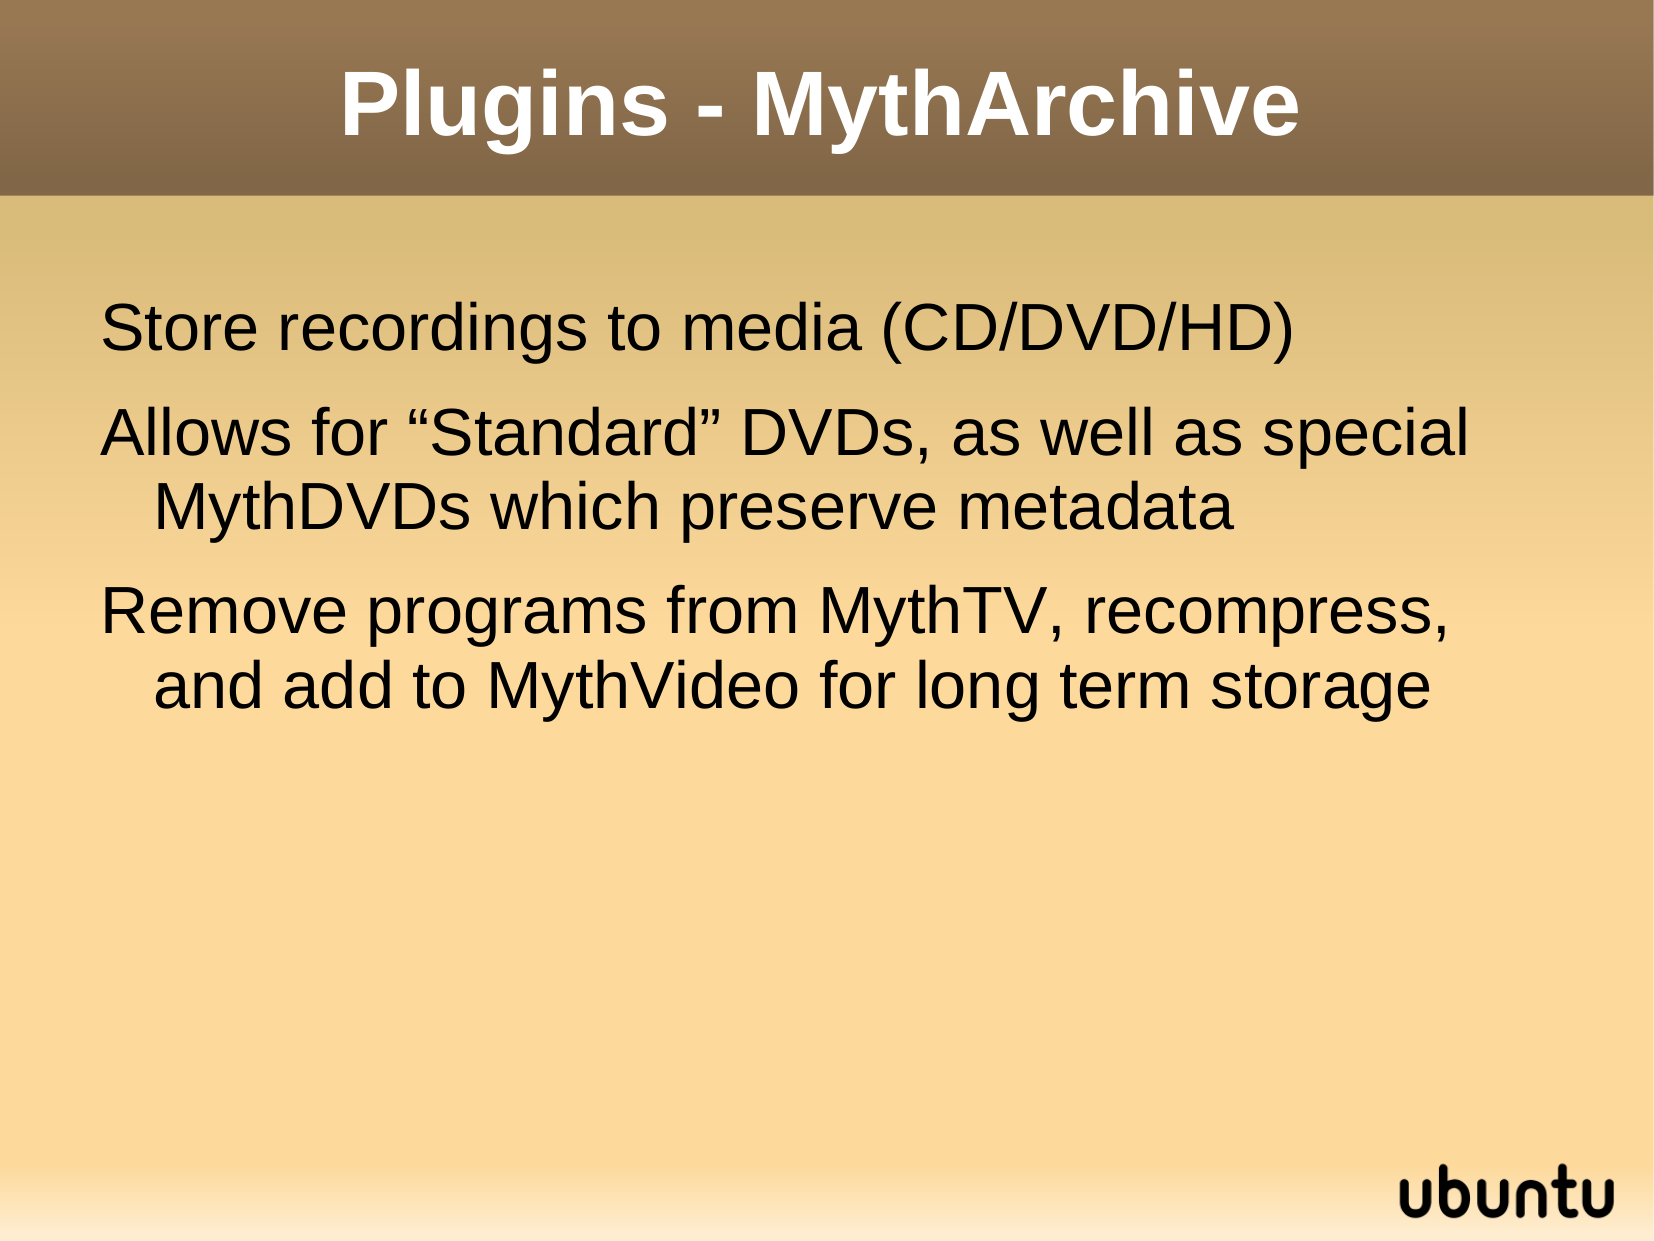

# Plugins - MythArchive
Store recordings to media (CD/DVD/HD)
Allows for “Standard” DVDs, as well as special MythDVDs which preserve metadata
Remove programs from MythTV, recompress, and add to MythVideo for long term storage